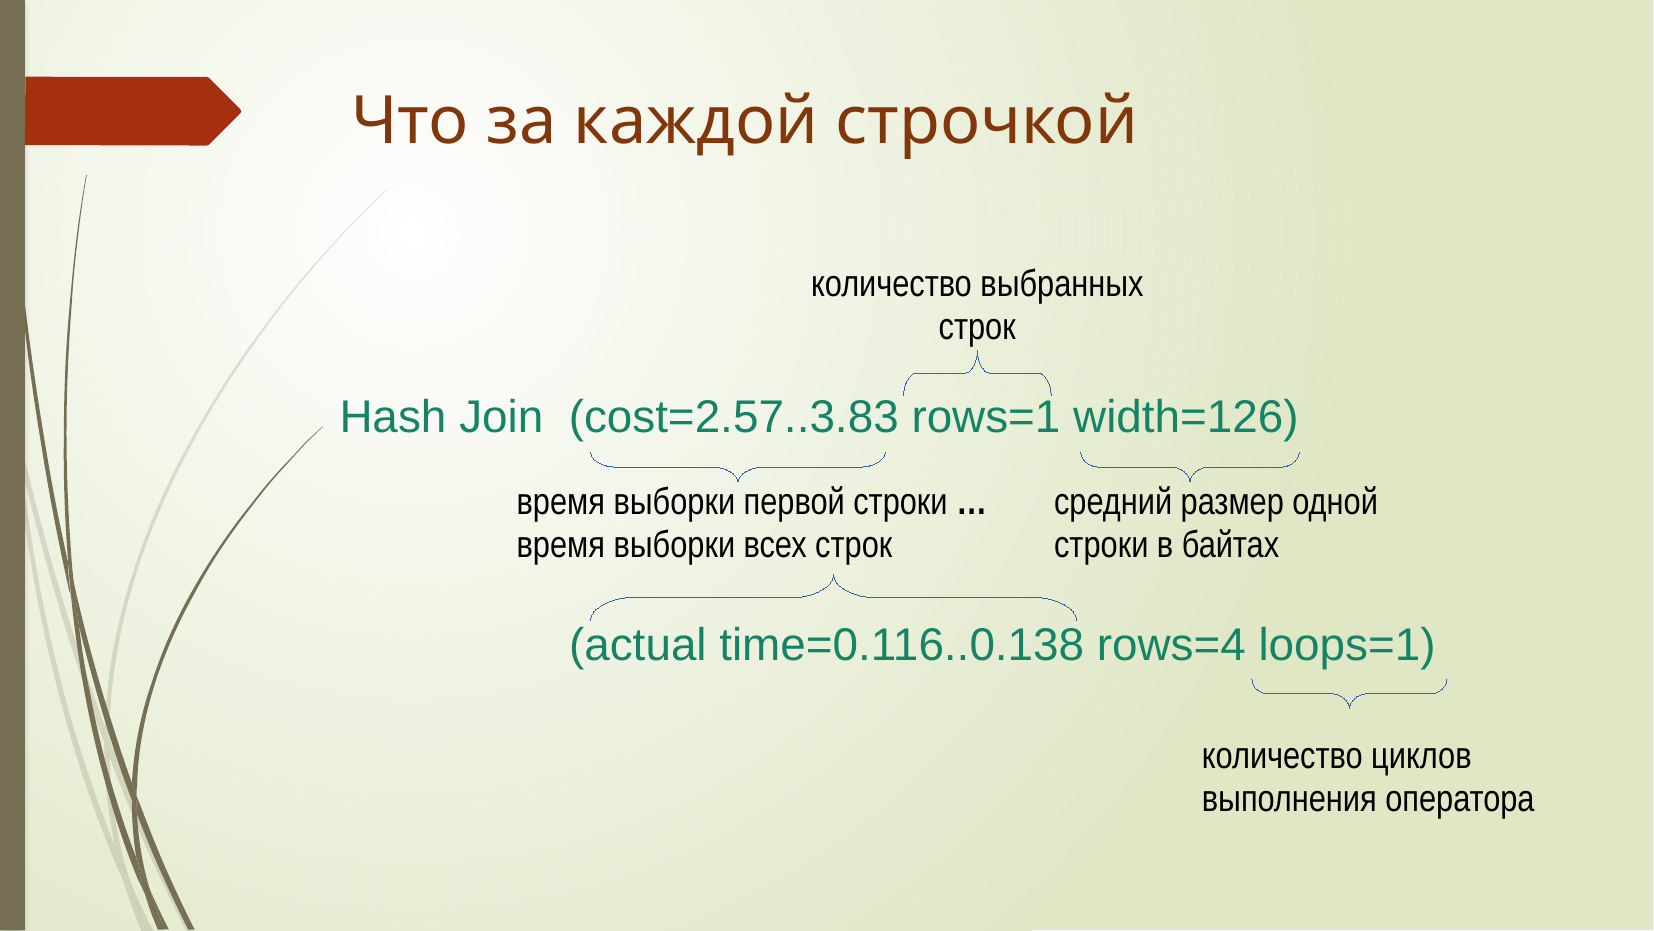

# Что за каждой строчкой
количество выбранных строк
Hash Join (cost=2.57..3.83 rows=1 width=126)
 (actual time=0.116..0.138 rows=4 loops=1)
средний размер одной строки в байтах
время выборки первой строки …
время выборки всех строк
количество циклов выполнения оператора